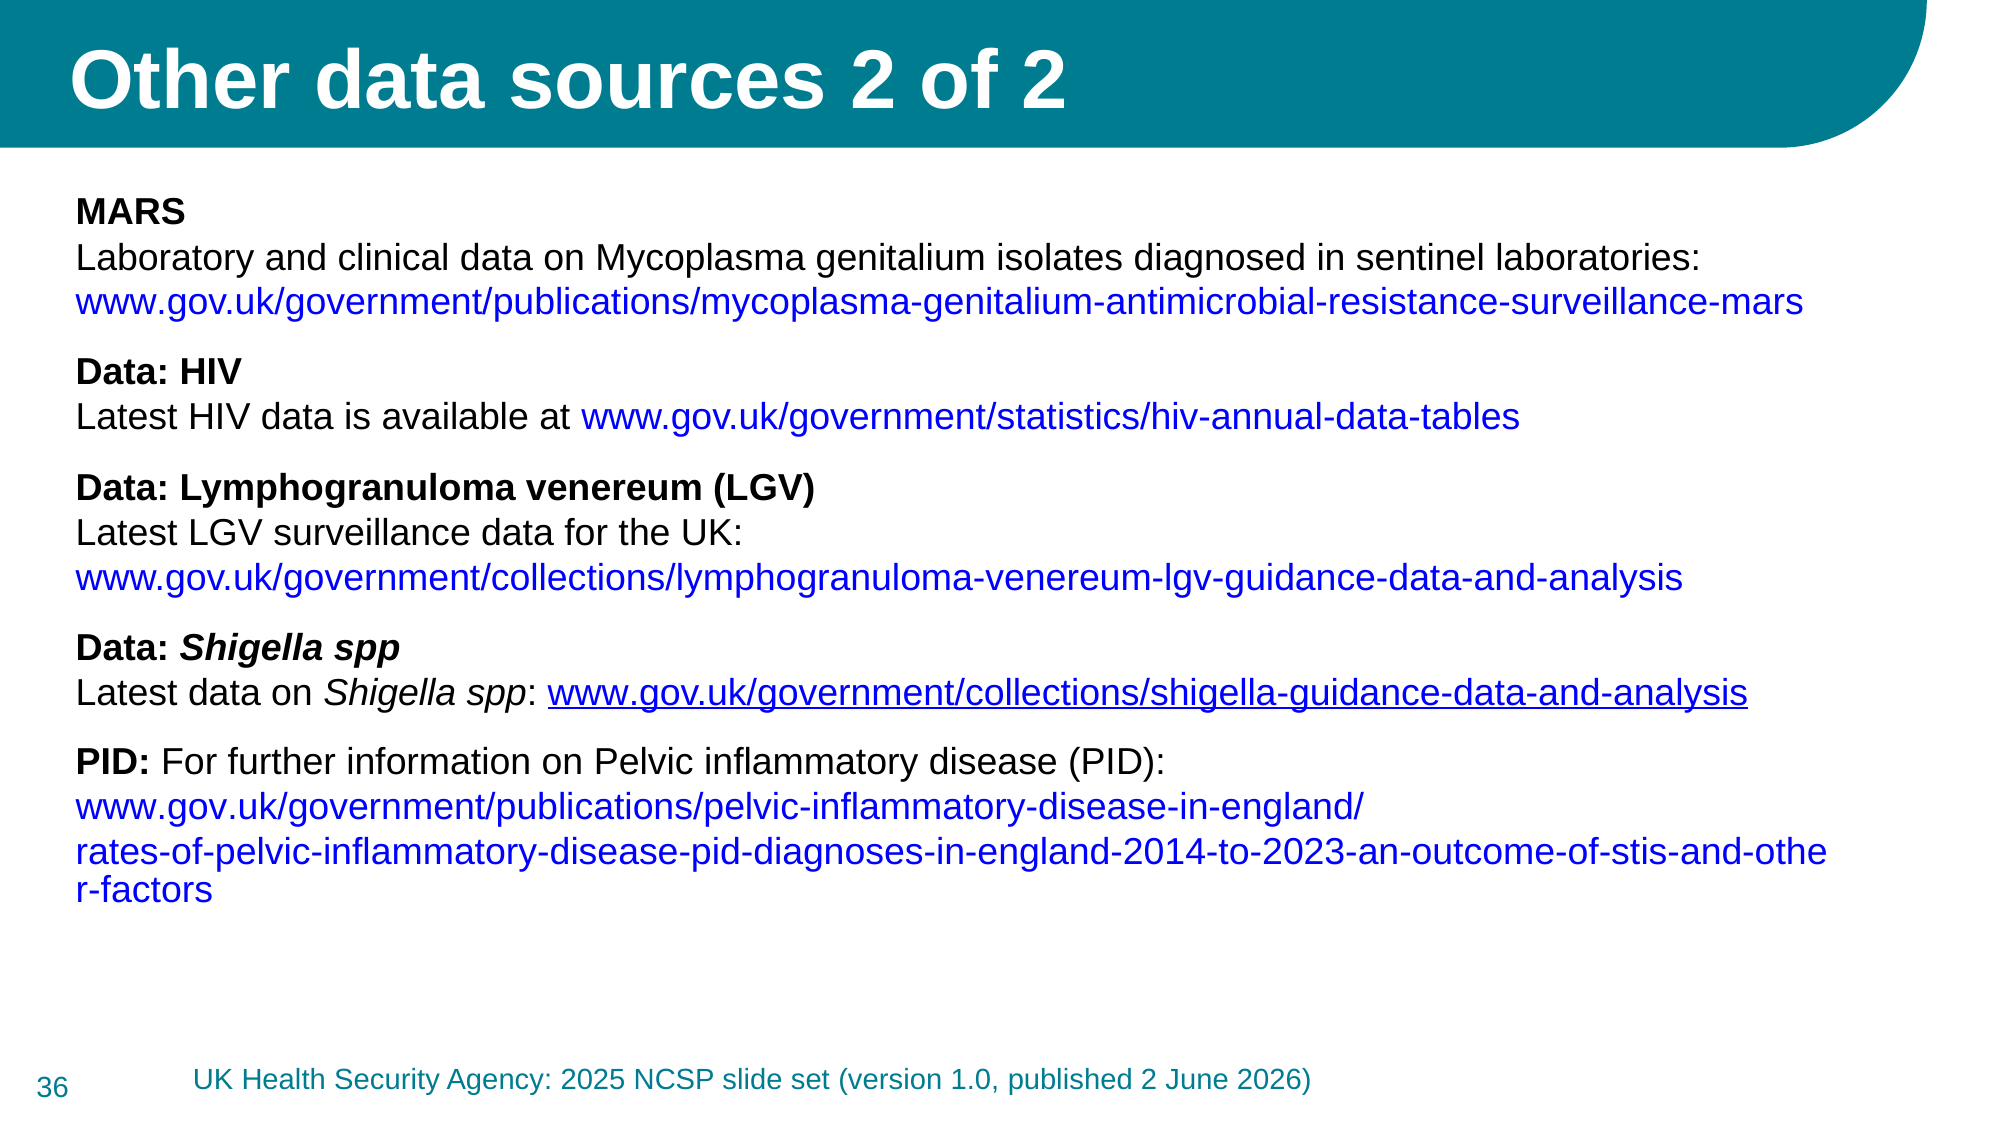

# Other data sources 2 of 2
MARS
Laboratory and clinical data on Mycoplasma genitalium isolates diagnosed in sentinel laboratories:
www.gov.uk/government/publications/mycoplasma-genitalium-antimicrobial-resistance-surveillance-mars
Data: HIV
Latest HIV data is available at www.gov.uk/government/statistics/hiv-annual-data-tables
Data: Lymphogranuloma venereum (LGV)
Latest LGV surveillance data for the UK:
www.gov.uk/government/collections/lymphogranuloma-venereum-lgv-guidance-data-and-analysis
Data: Shigella spp
Latest data on Shigella spp: www.gov.uk/government/collections/shigella-guidance-data-and-analysis
PID: For further information on Pelvic inflammatory disease (PID): www.gov.uk/government/publications/pelvic-inflammatory-disease-in-england/rates-of-pelvic-inflammatory-disease-pid-diagnoses-in-england-2014-to-2023-an-outcome-of-stis-and-other-factors